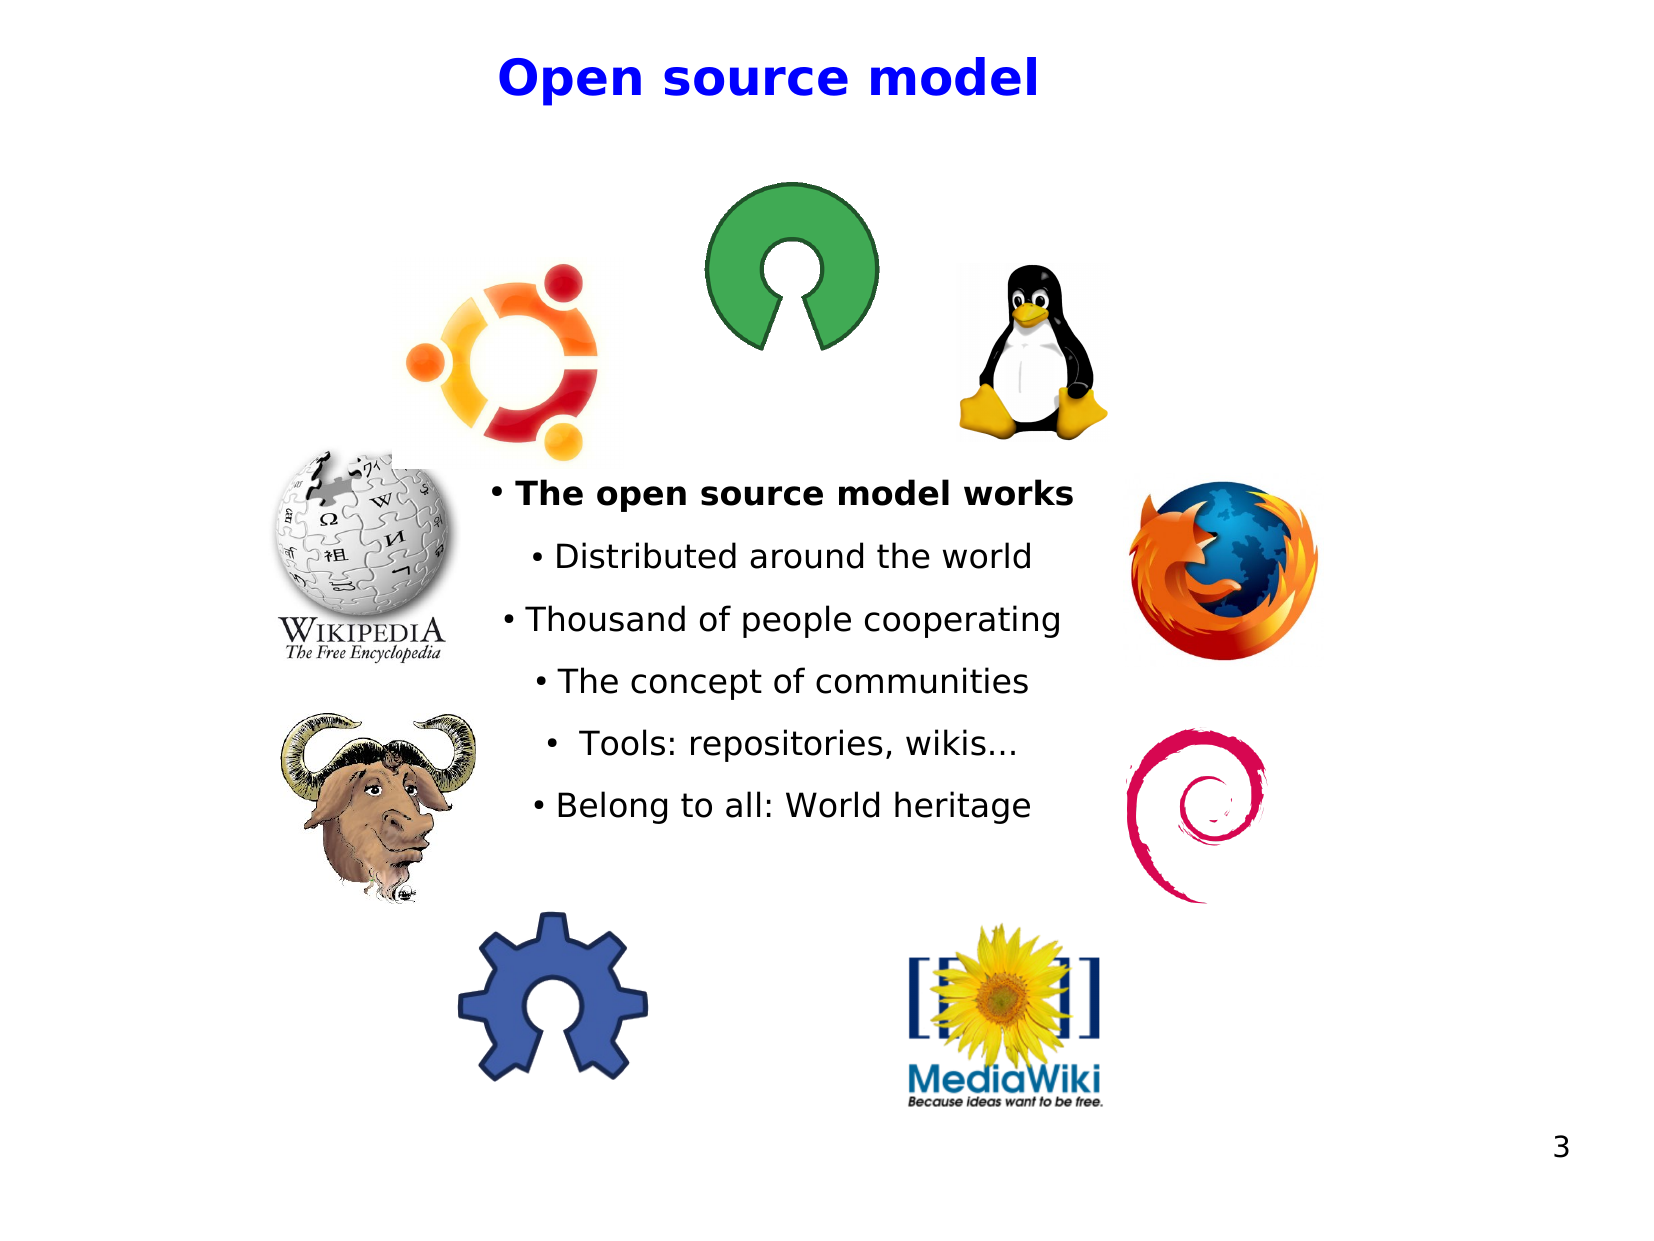

Open source model
 The open source model works
 Distributed around the world
 Thousand of people cooperating
 The concept of communities
 Tools: repositories, wikis...
 Belong to all: World heritage
3